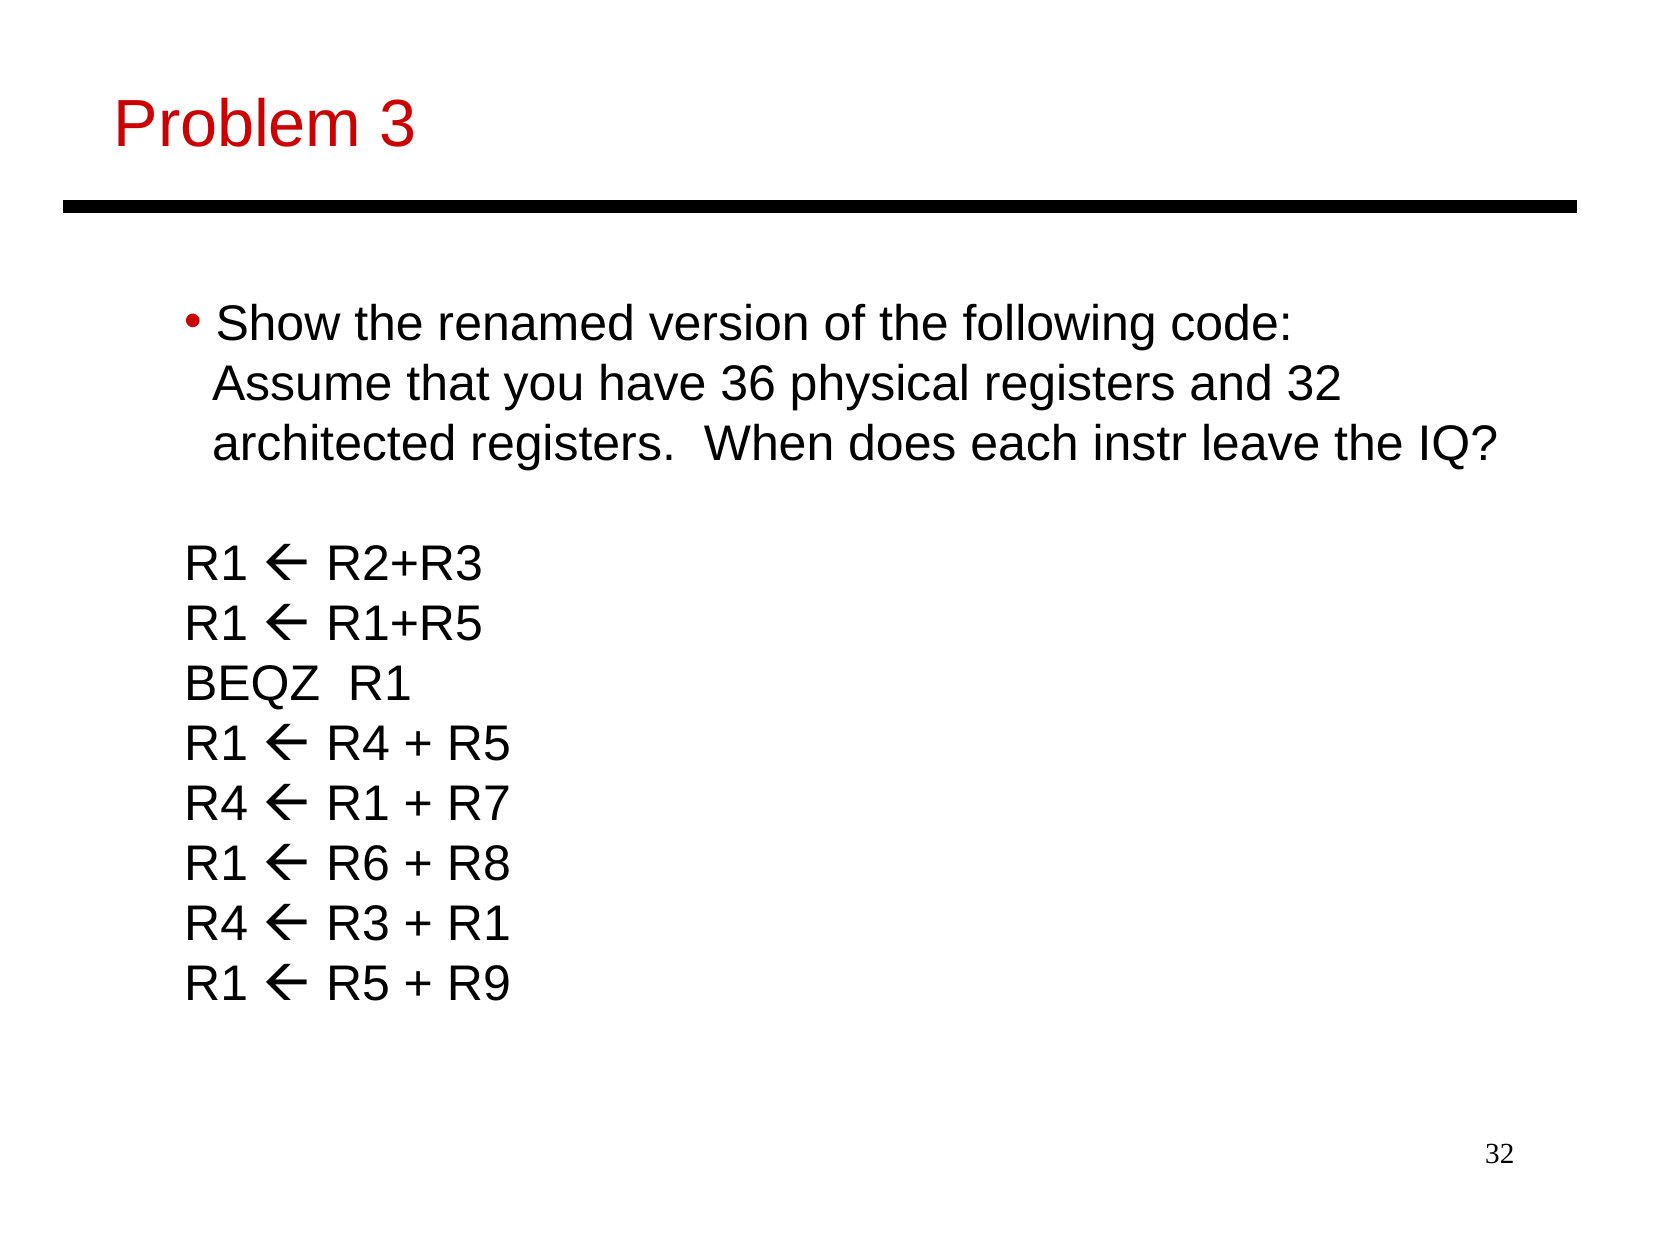

Problem 3
 Show the renamed version of the following code:
 Assume that you have 36 physical registers and 32
 architected registers. When does each instr leave the IQ?
R1  R2+R3
R1  R1+R5
BEQZ R1
R1  R4 + R5
R4  R1 + R7
R1  R6 + R8
R4  R3 + R1
R1  R5 + R9